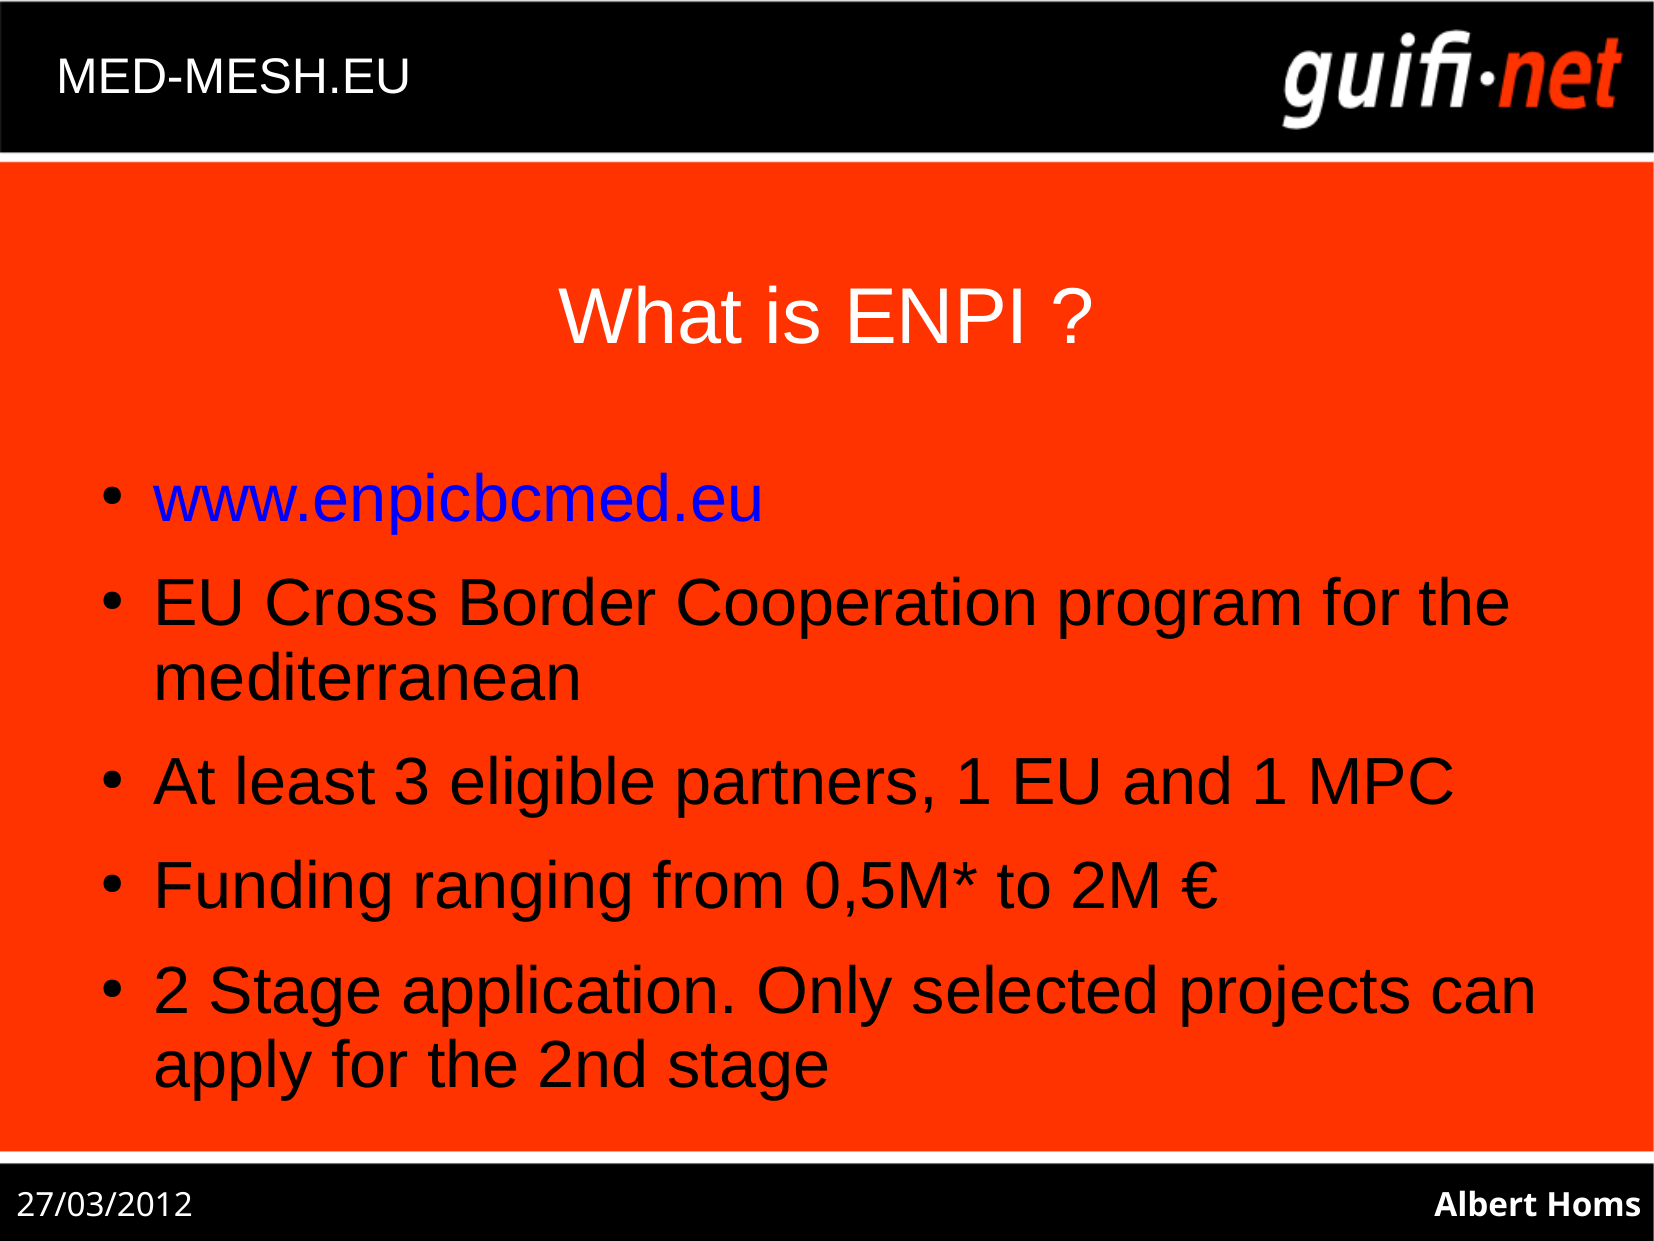

# What is ENPI ?
www.enpicbcmed.eu
EU Cross Border Cooperation program for the mediterranean
At least 3 eligible partners, 1 EU and 1 MPC
Funding ranging from 0,5M* to 2M €
2 Stage application. Only selected projects can apply for the 2nd stage